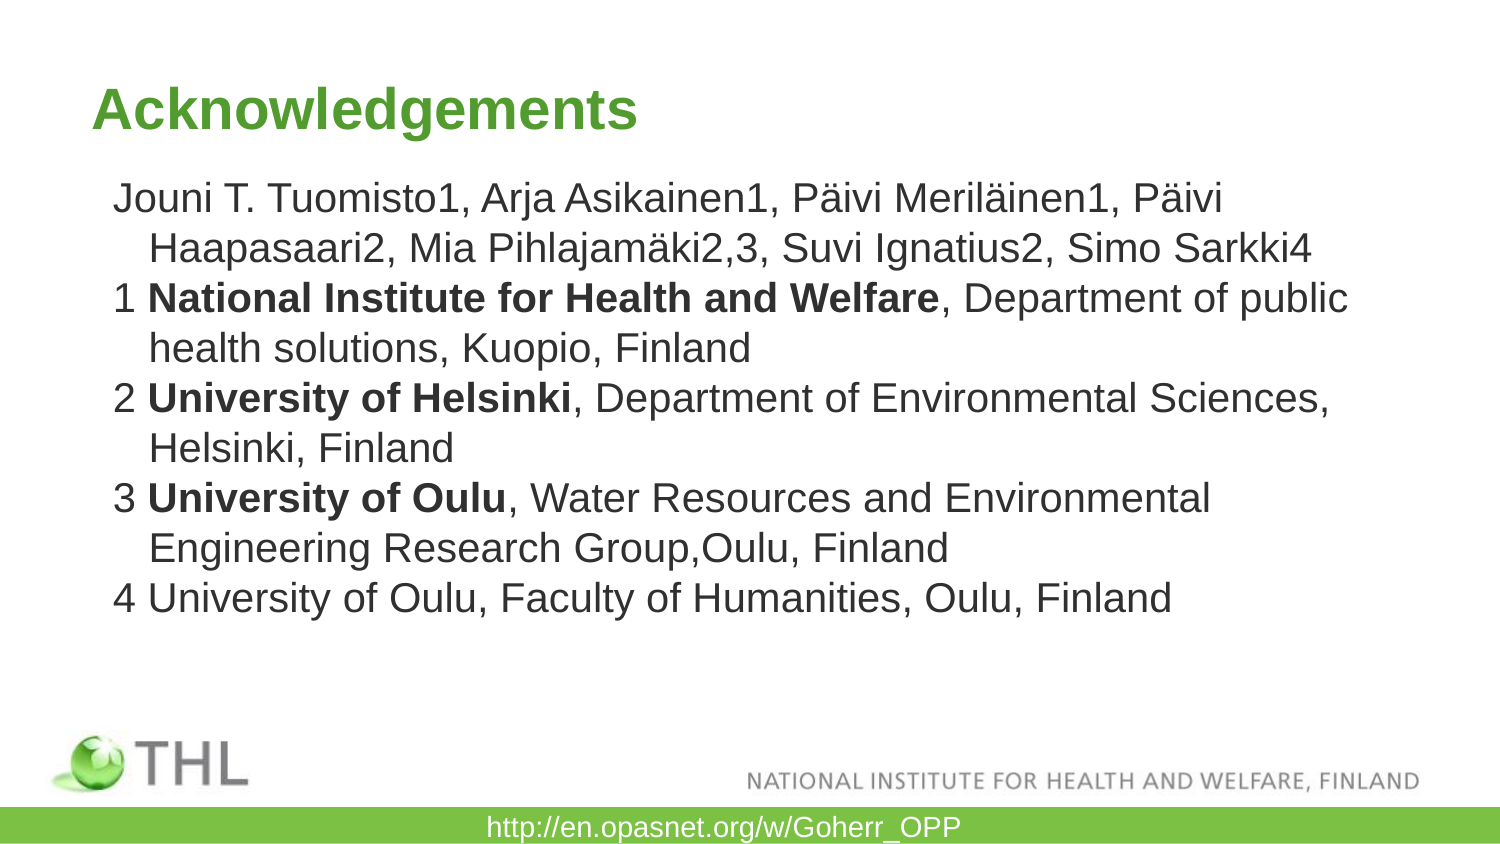

# Acknowledgements
Jouni T. Tuomisto1, Arja Asikainen1, Päivi Meriläinen1, Päivi Haapasaari2, Mia Pihlajamäki2,3, Suvi Ignatius2, Simo Sarkki4
1 National Institute for Health and Welfare, Department of public health solutions, Kuopio, Finland
2 University of Helsinki, Department of Environmental Sciences, Helsinki, Finland
3 University of Oulu, Water Resources and Environmental Engineering Research Group,Oulu, Finland
4 University of Oulu, Faculty of Humanities, Oulu, Finland